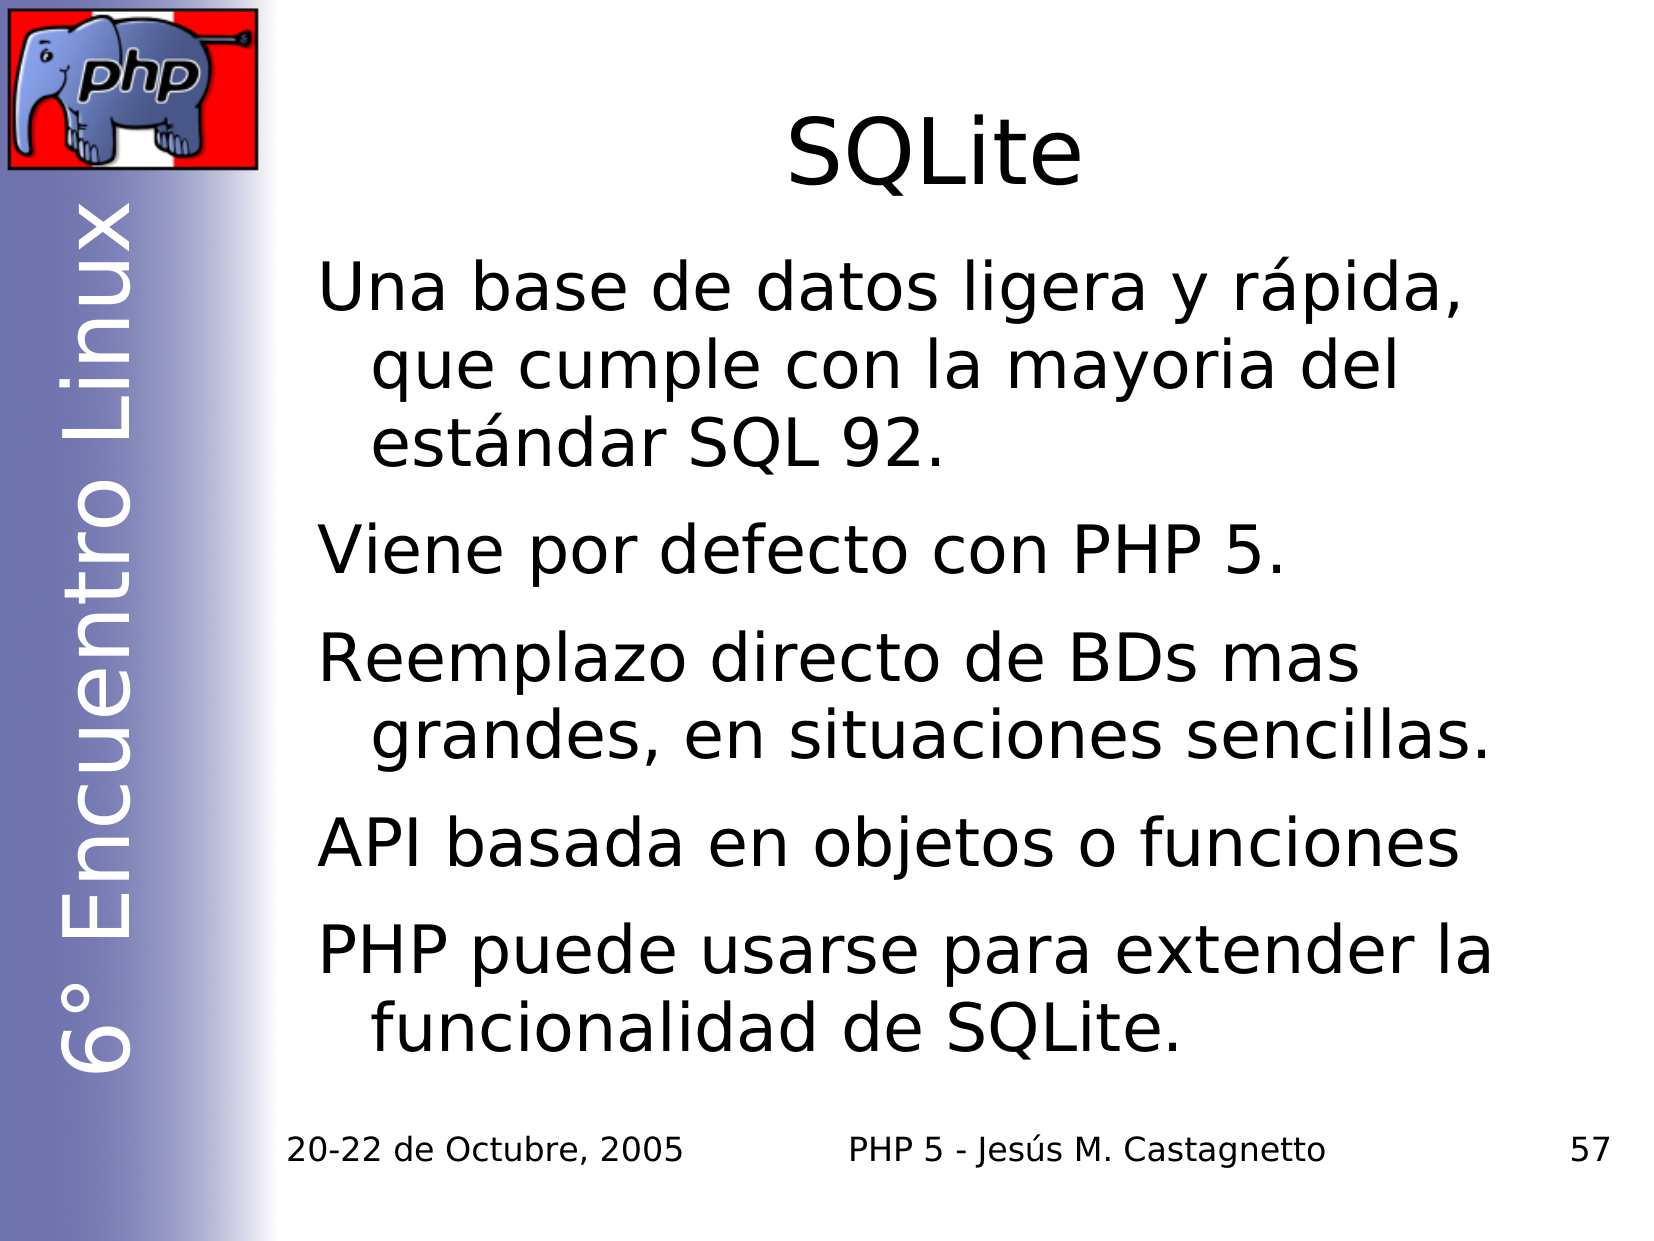

# SQLite
Una base de datos ligera y rápida, que cumple con la mayoria del estándar SQL 92.
Viene por defecto con PHP 5.
Reemplazo directo de BDs mas grandes, en situaciones sencillas.
API basada en objetos o funciones
PHP puede usarse para extender la funcionalidad de SQLite.
20-22 de Octubre, 2005
PHP 5 - Jesús M. Castagnetto
57